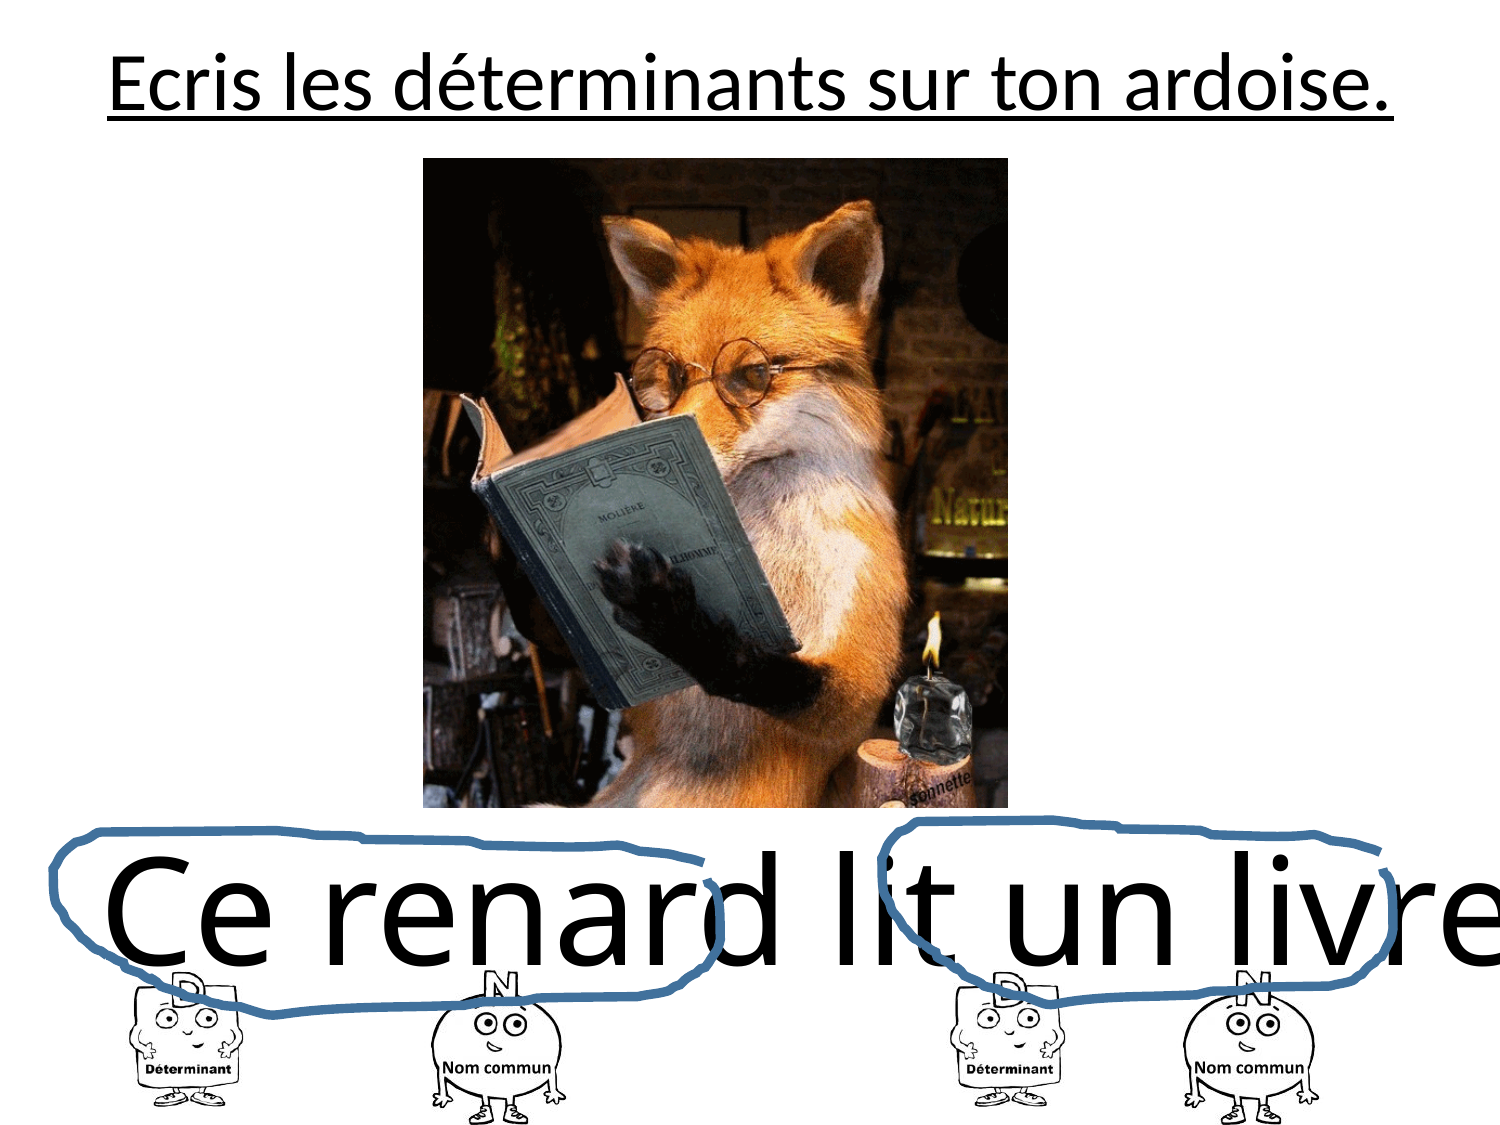

Ecris les déterminants sur ton ardoise.
Ce renard lit un livre.